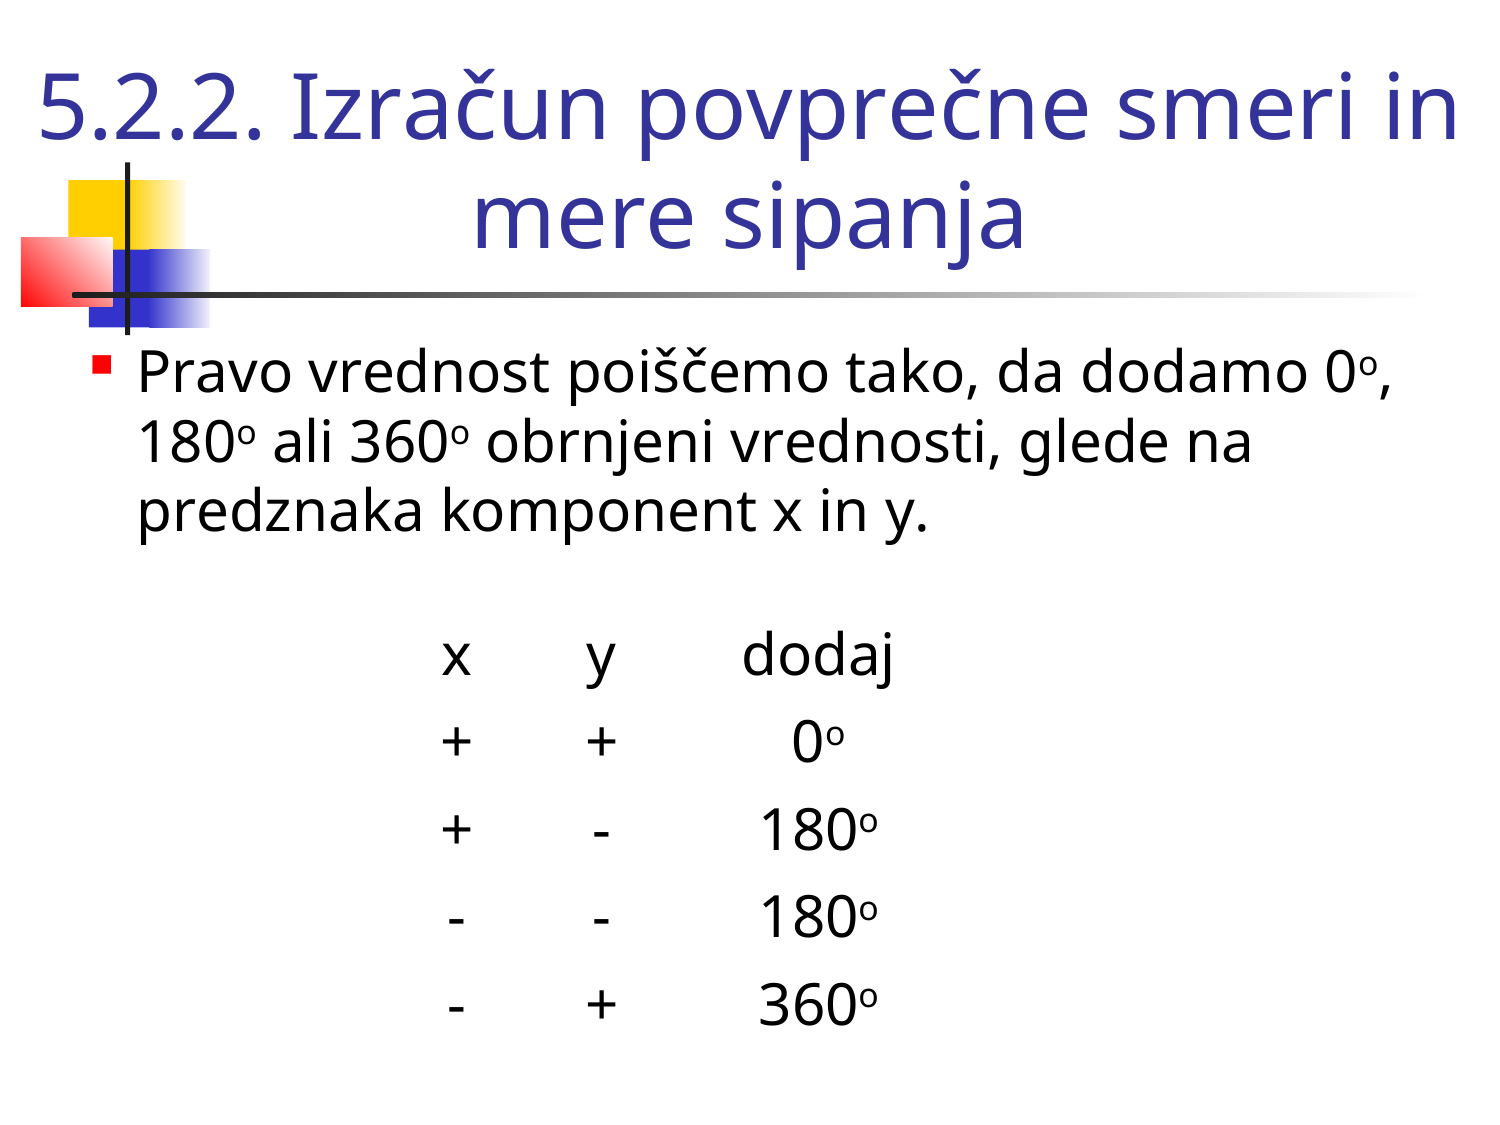

# 5.2.2. Izračun povprečne smeri in mere sipanja
Pravo vrednost poiščemo tako, da dodamo 0o, 180o ali 360o obrnjeni vrednosti, glede na predznaka komponent x in y.
| x | y | dodaj |
| --- | --- | --- |
| + | + | 0o |
| + | - | 180o |
| - | - | 180o |
| - | + | 360o |